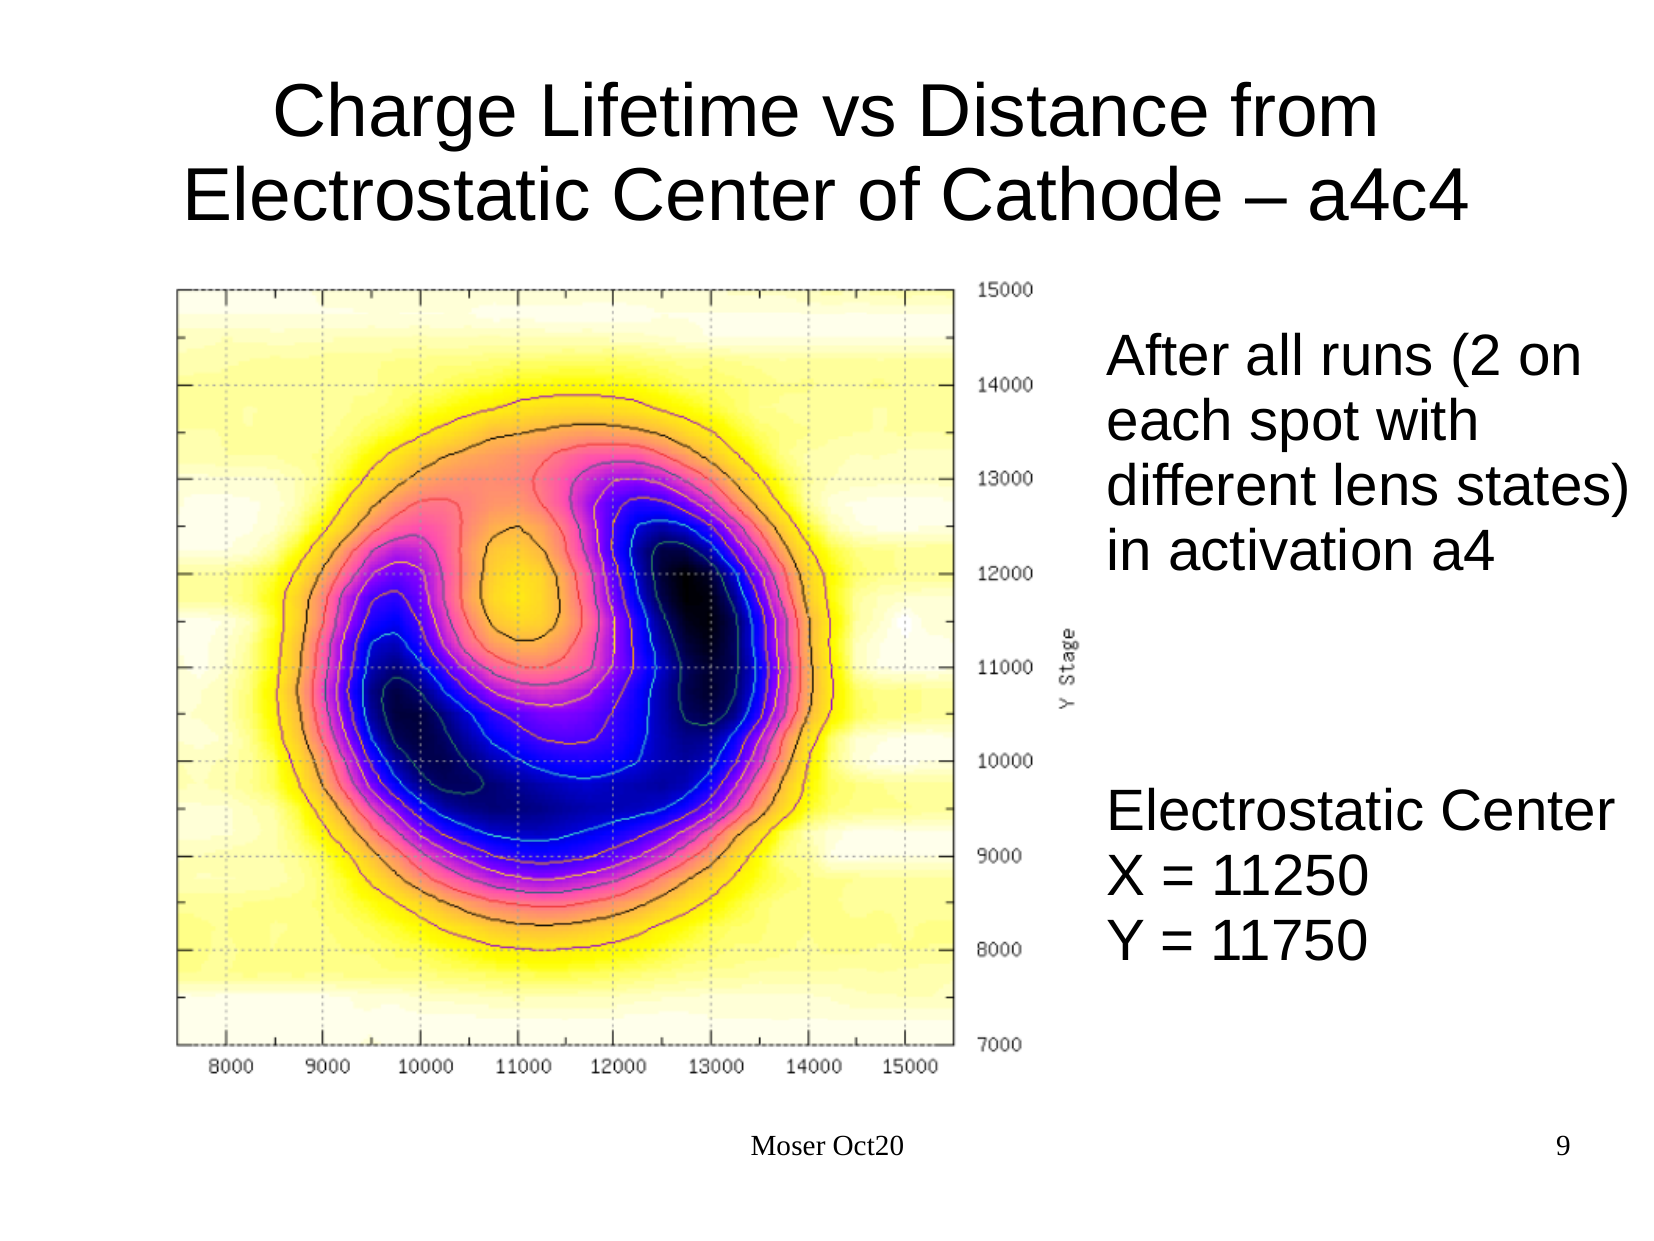

# Charge Lifetime vs Distance from Electrostatic Center of Cathode – a4c4
After all runs (2 on each spot with different lens states) in activation a4
Electrostatic Center
X = 11250
Y = 11750
Moser Oct20
9